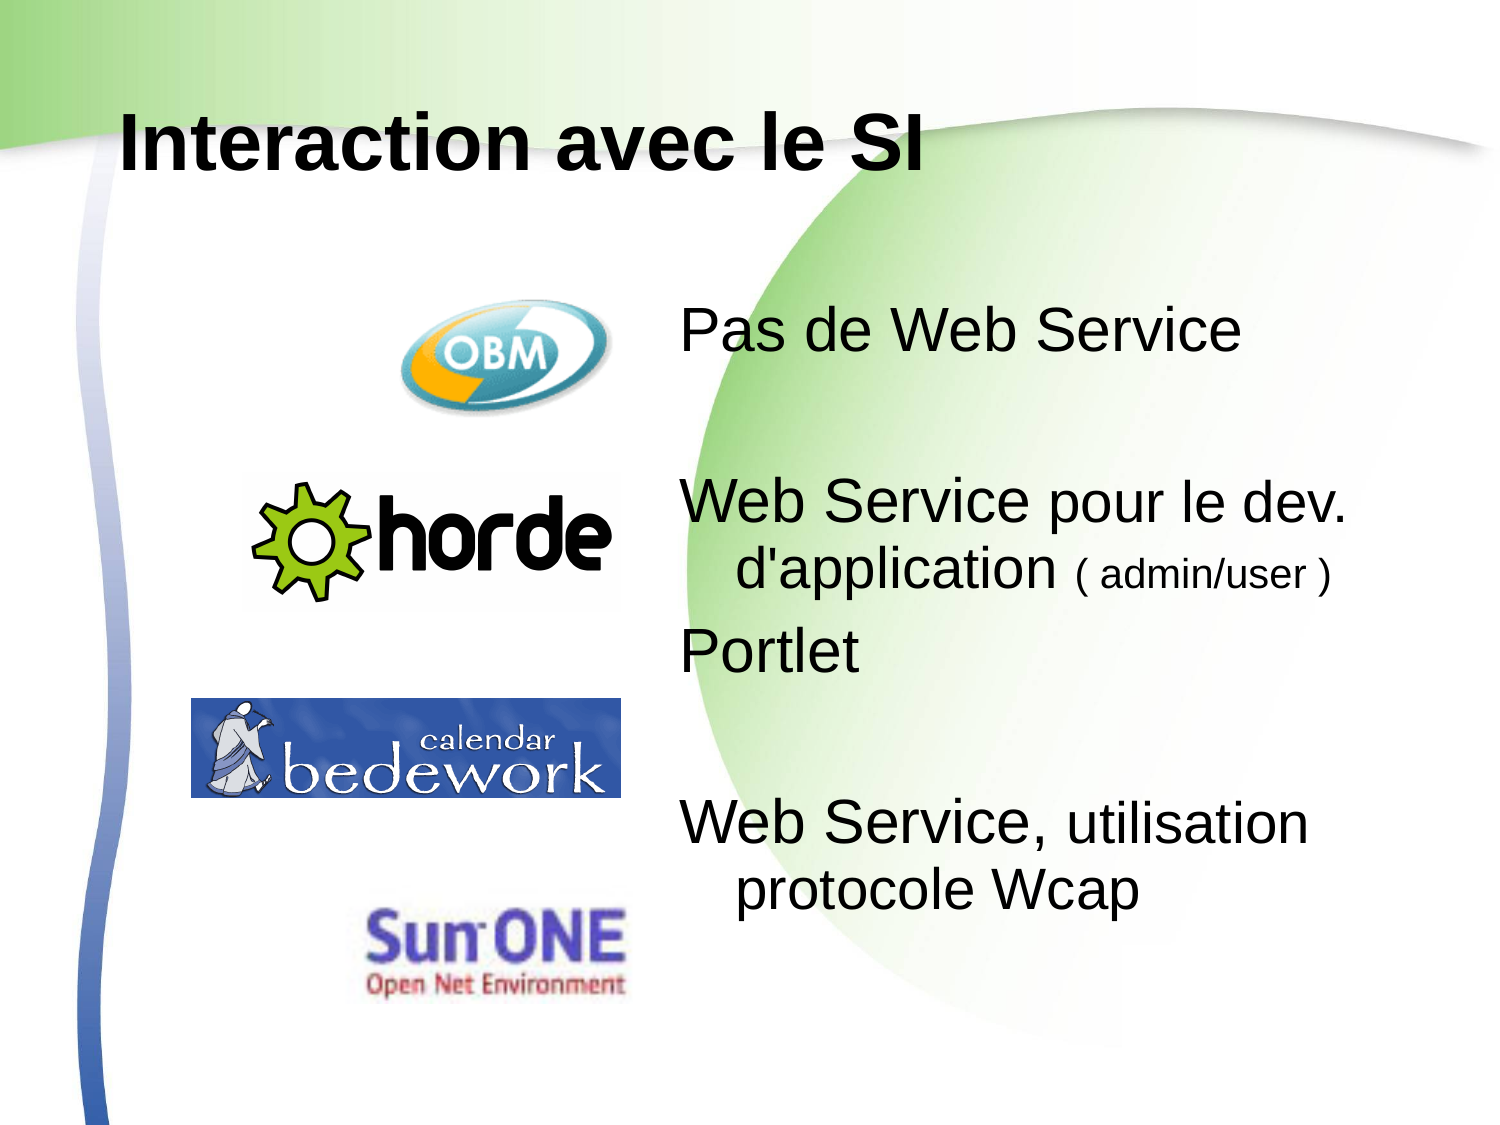

Interaction avec le SI
Pas de Web Service
Web Service pour le dev. d'application ( admin/user )
Portlet
Web Service, utilisation protocole Wcap
#